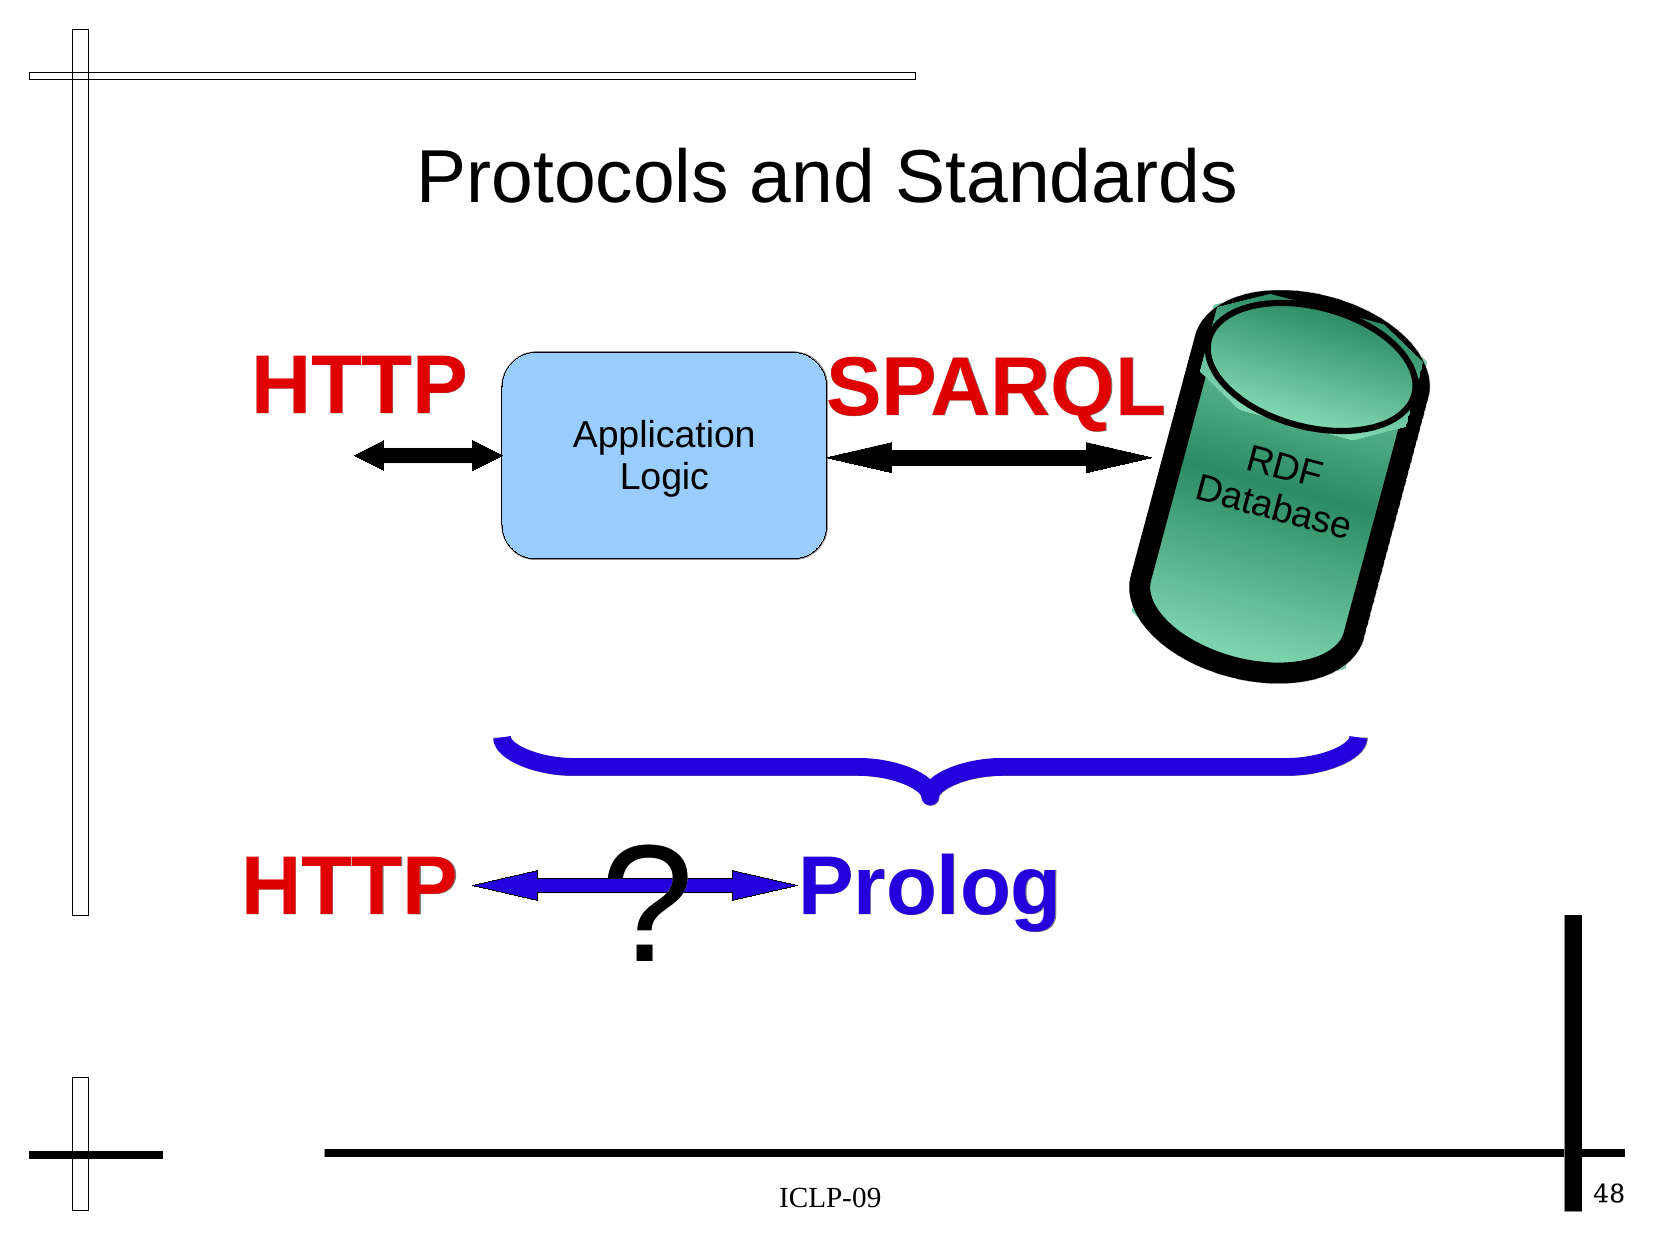

# Protocols and Standards
RDF
Database
HTTP
SPARQL
Application
Logic
Prolog
?
HTTP